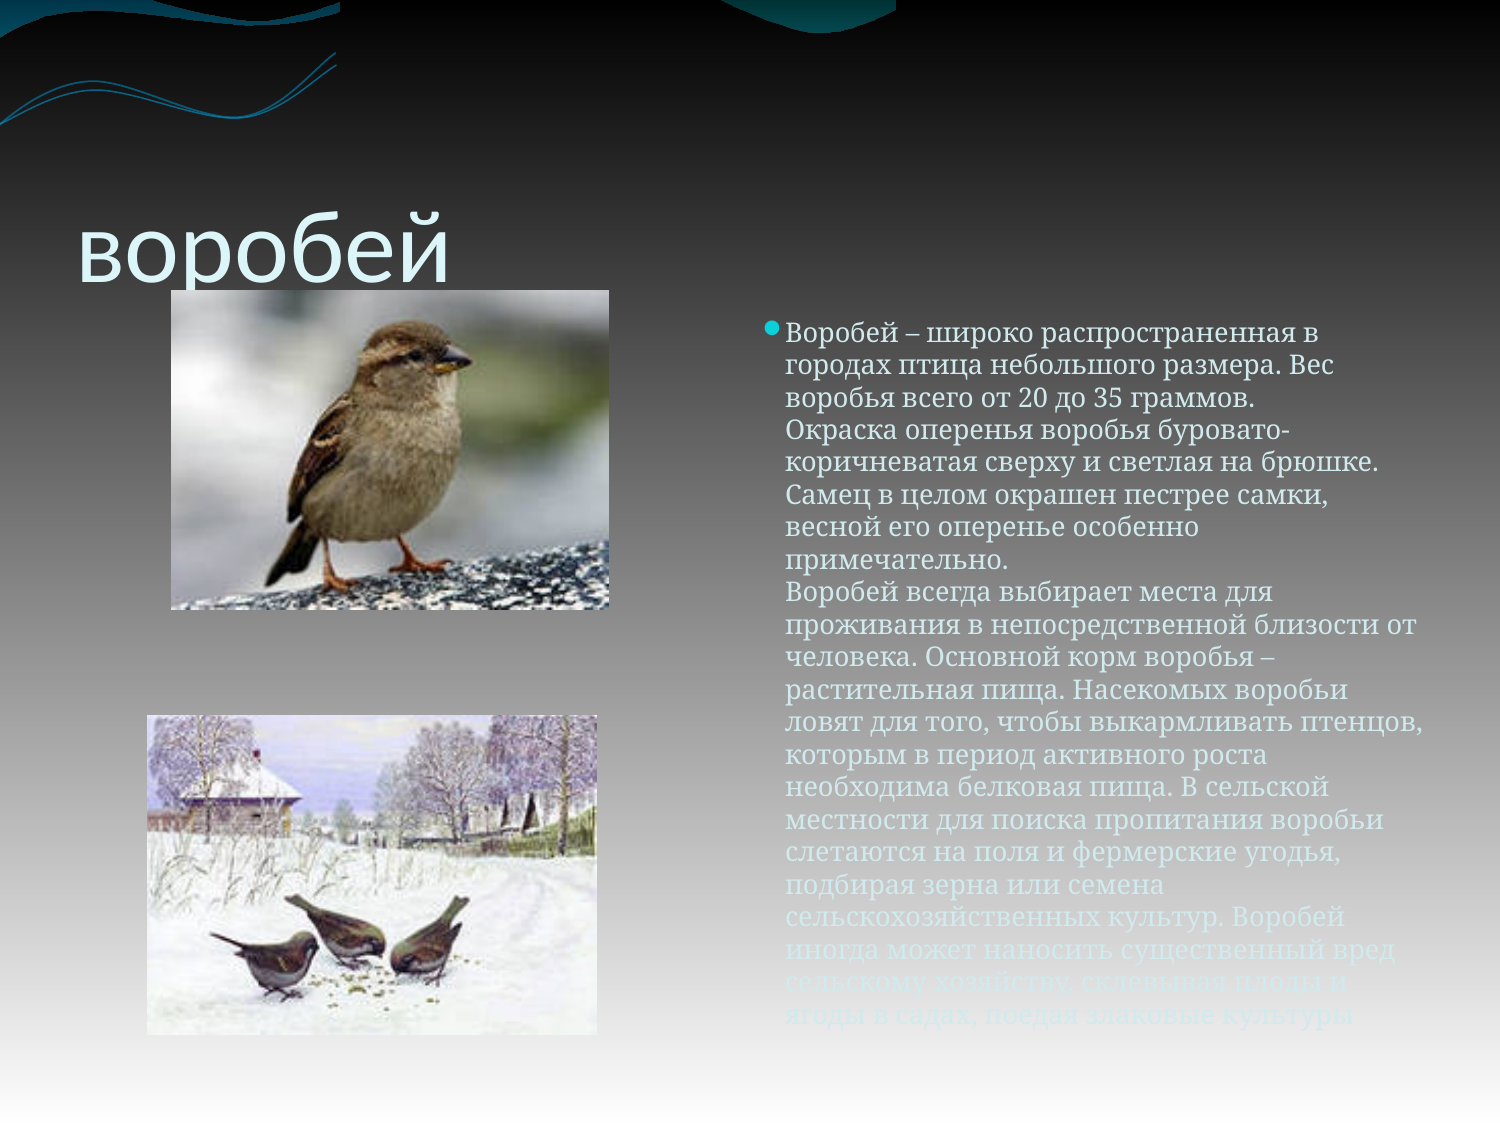

# воробей
Воробей – широко распространенная в городах птица небольшого размера. Вес воробья всего от 20 до 35 граммов.
Окраска оперенья воробья буровато-коричневатая сверху и светлая на брюшке. Самец в целом окрашен пестрее самки, весной его оперенье особенно примечательно.
Воробей всегда выбирает места для проживания в непосредственной близости от человека. Основной корм воробья – растительная пища. Насекомых воробьи ловят для того, чтобы выкармливать птенцов, которым в период активного роста необходима белковая пища. В сельской местности для поиска пропитания воробьи слетаются на поля и фермерские угодья, подбирая зерна или семена сельскохозяйственных культур. Воробей иногда может наносить существенный вред сельскому хозяйству, склевывая плоды и ягоды в садах, поедая злаковые культуры